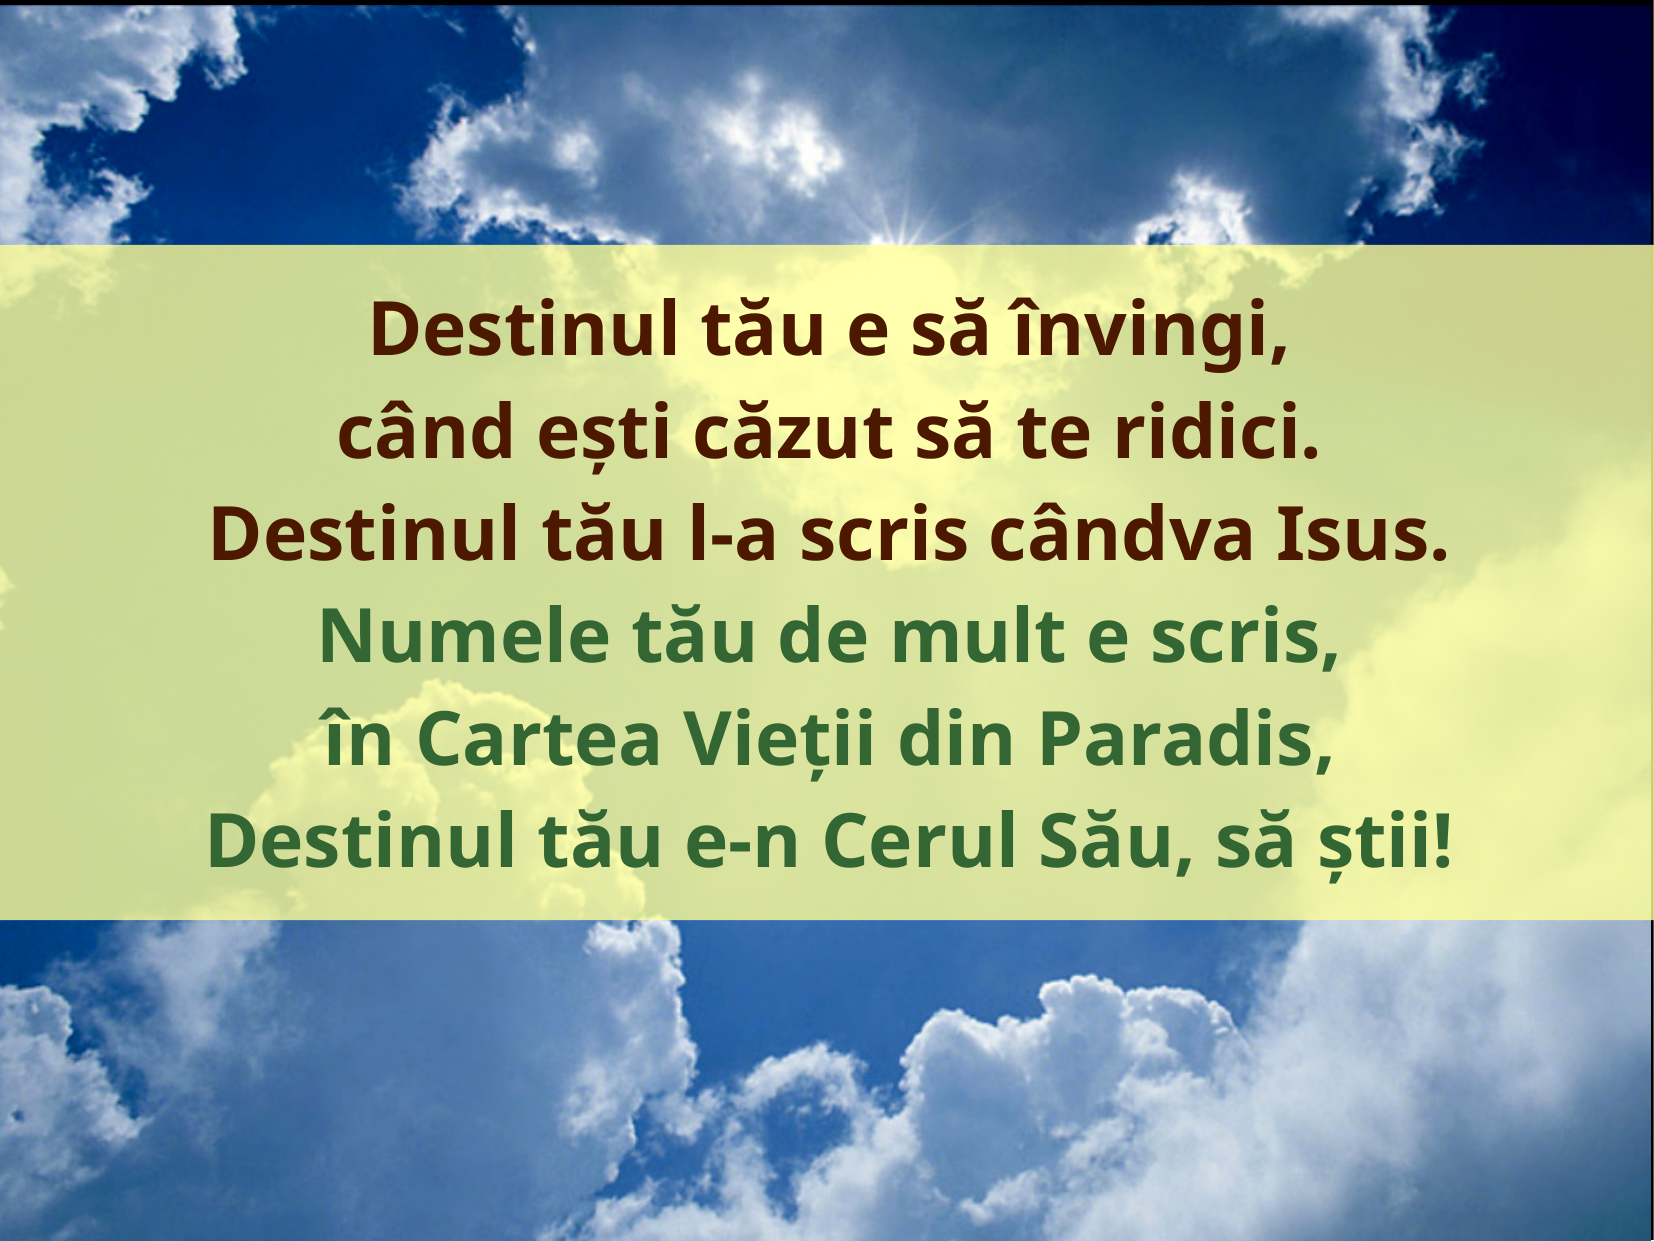

Destinul tău e să învingi,
când eşti căzut să te ridici.
Destinul tău l-a scris cândva Isus.
Numele tău de mult e scris,
în Cartea Vieţii din Paradis,
Destinul tău e-n Cerul Său, să ştii!